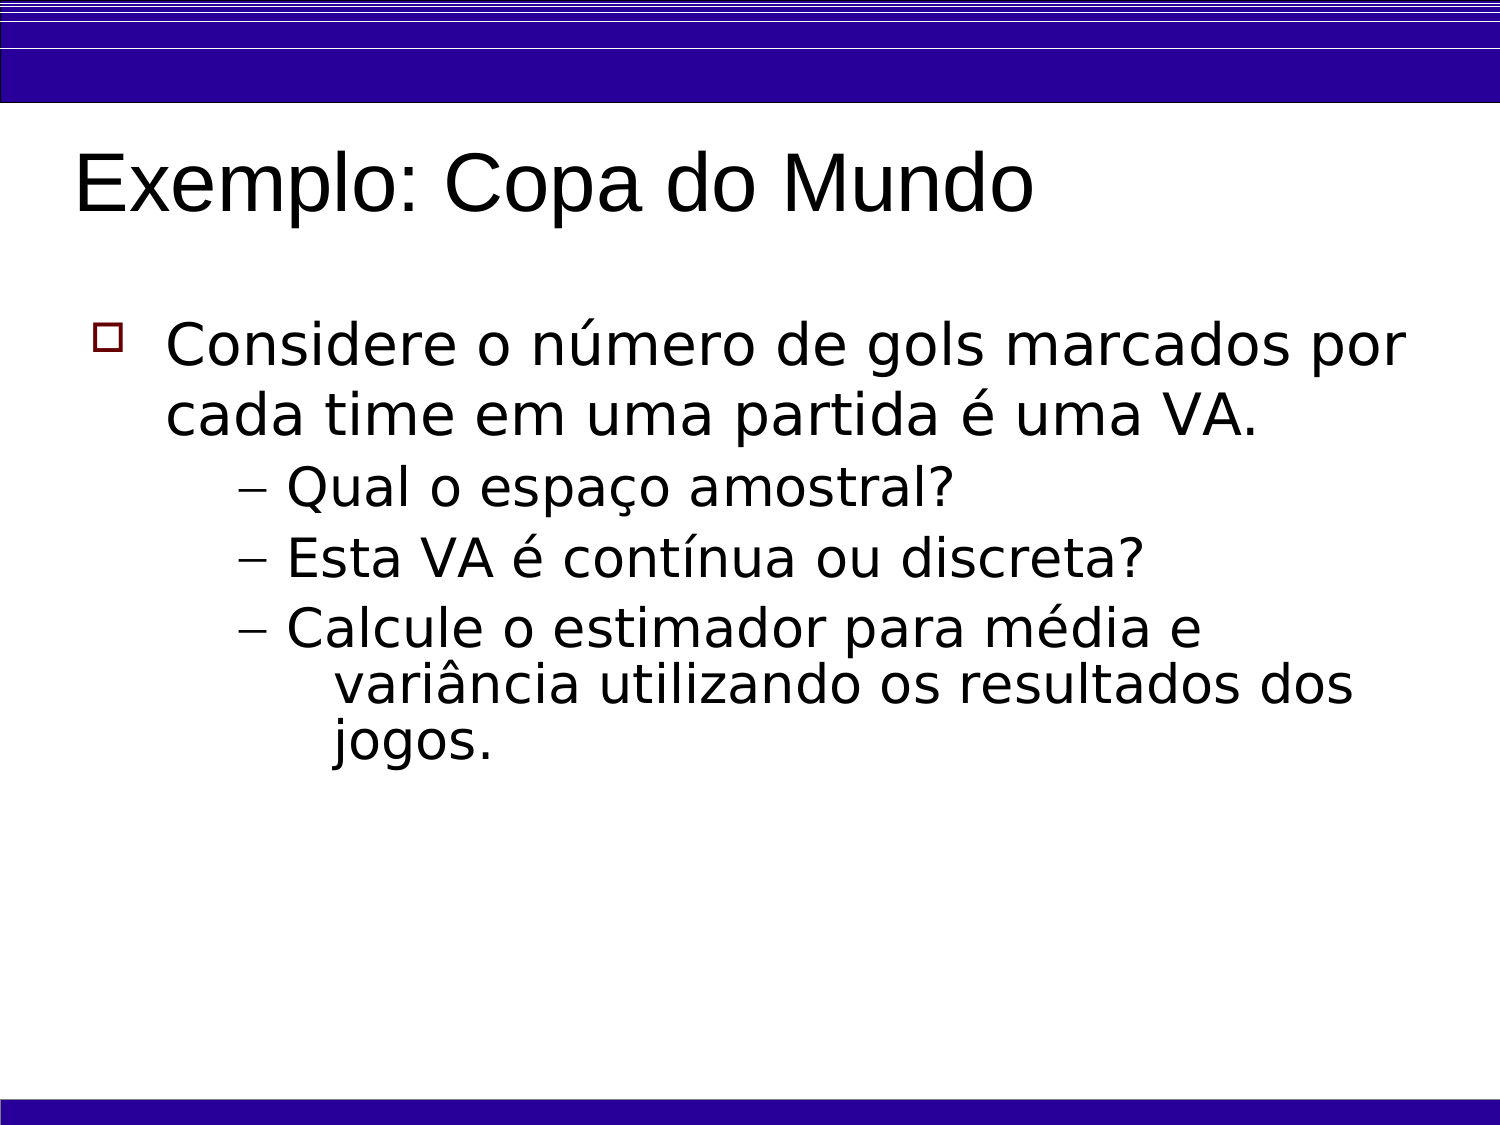

# Exemplo: Copa do Mundo
Considere o número de gols marcados por cada time em uma partida é uma VA.
Qual o espaço amostral?
Esta VA é contínua ou discreta?
Calcule o estimador para média e variância utilizando os resultados dos jogos.